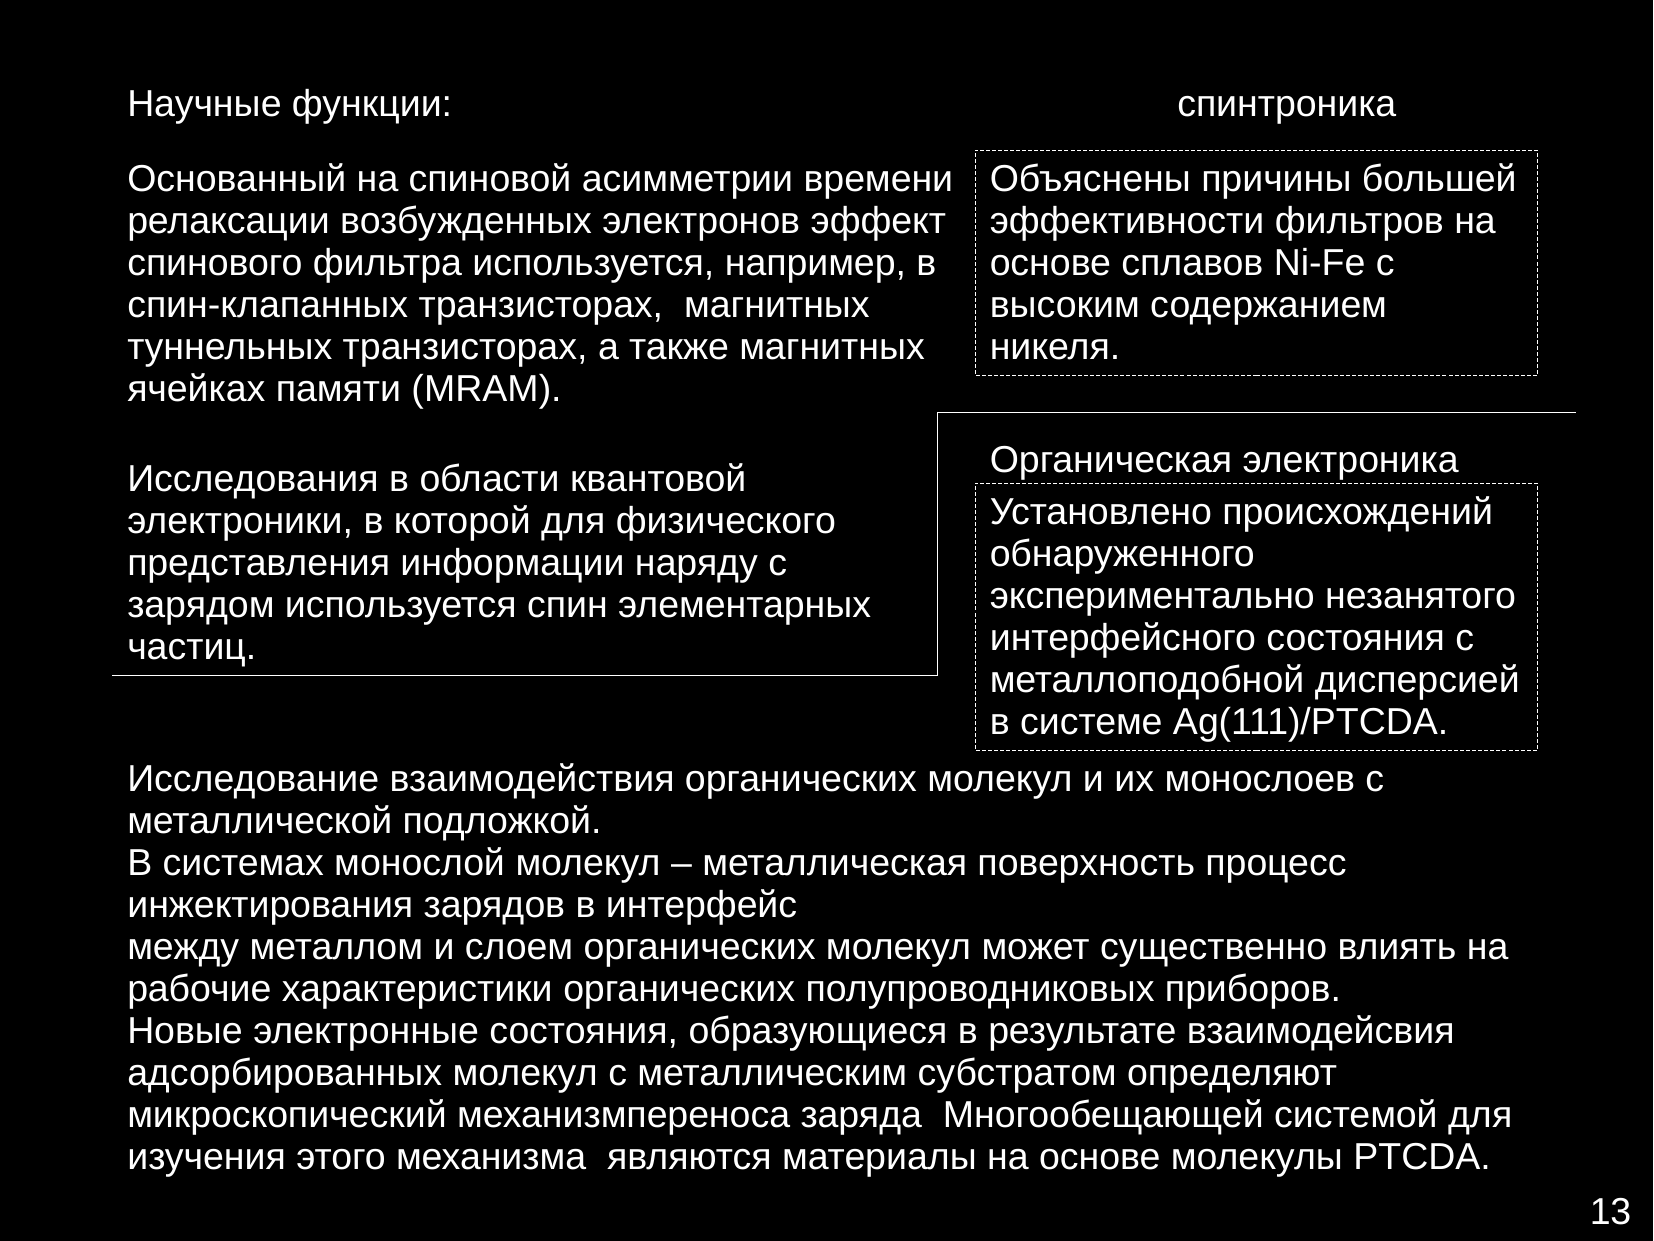

Научные функции:
спинтроника
Основанный на спиновой асимметрии времени релаксации возбужденных электронов эффект спинового фильтра используется, например, в спин-клапанных транзисторах, магнитных туннельных транзисторах, а также магнитных ячейках памяти (MRAM).
Объяснены причины большей эффективности фильтров на основе сплавов Ni-Fe с высоким содержанием никеля.
Органическая электроника
Исследования в области квантовой электроники, в которой для физического представления информации наряду с
зарядом используется спин элементарных частиц.
Установлено происхождений обнаруженного экспериментально незанятого интерфейсного состояния с металлоподобной дисперсией в системе Ag(111)/PTCDA.
Исследование взаимодействия органических молекул и их монослоев с металлической подложкой.
В системах монослой молекул – металлическая поверхность процесс инжектирования зарядов в интерфейс
между металлом и слоем органических молекул может существенно влиять на рабочие характеристики органических полупроводниковых приборов.
Новые электронные состояния, образующиеся в результате взаимодейсвия адсорбированных молекул с металлическим субстратом определяют
микроскопический механизмпереноса заряда Многообещающей системой для изучения этого механизма являются материалы на основе молекулы PTCDA.
13